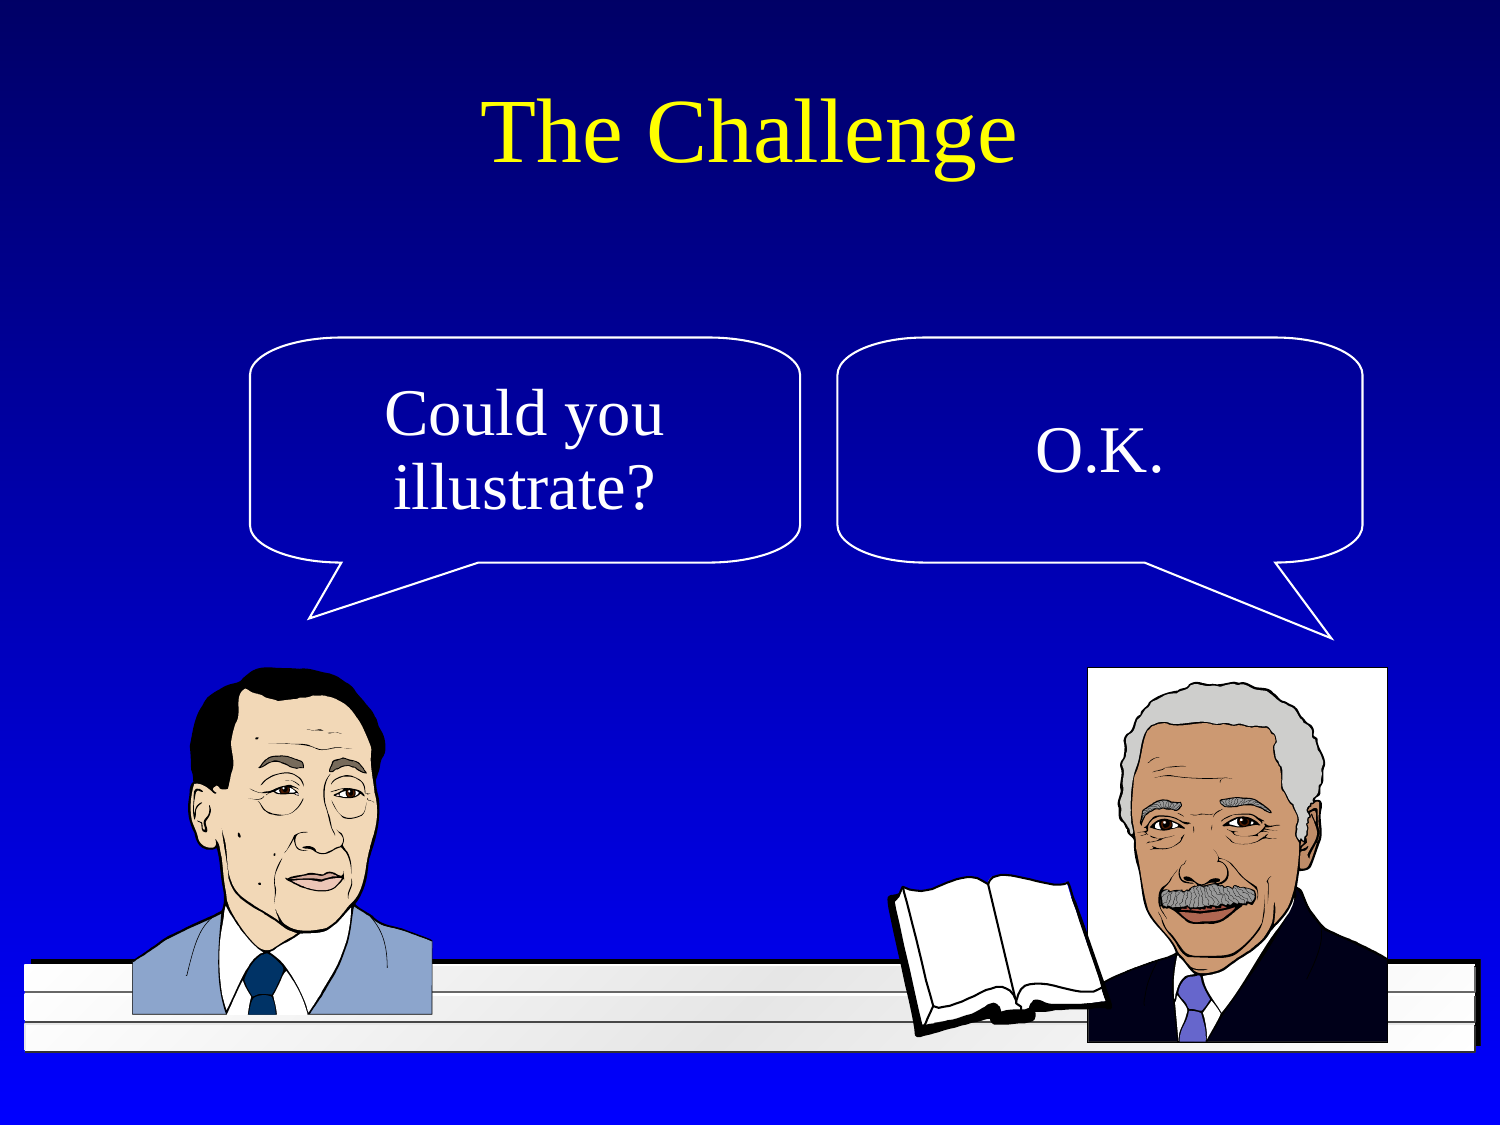

# The Challenge
Could you illustrate?
O.K.